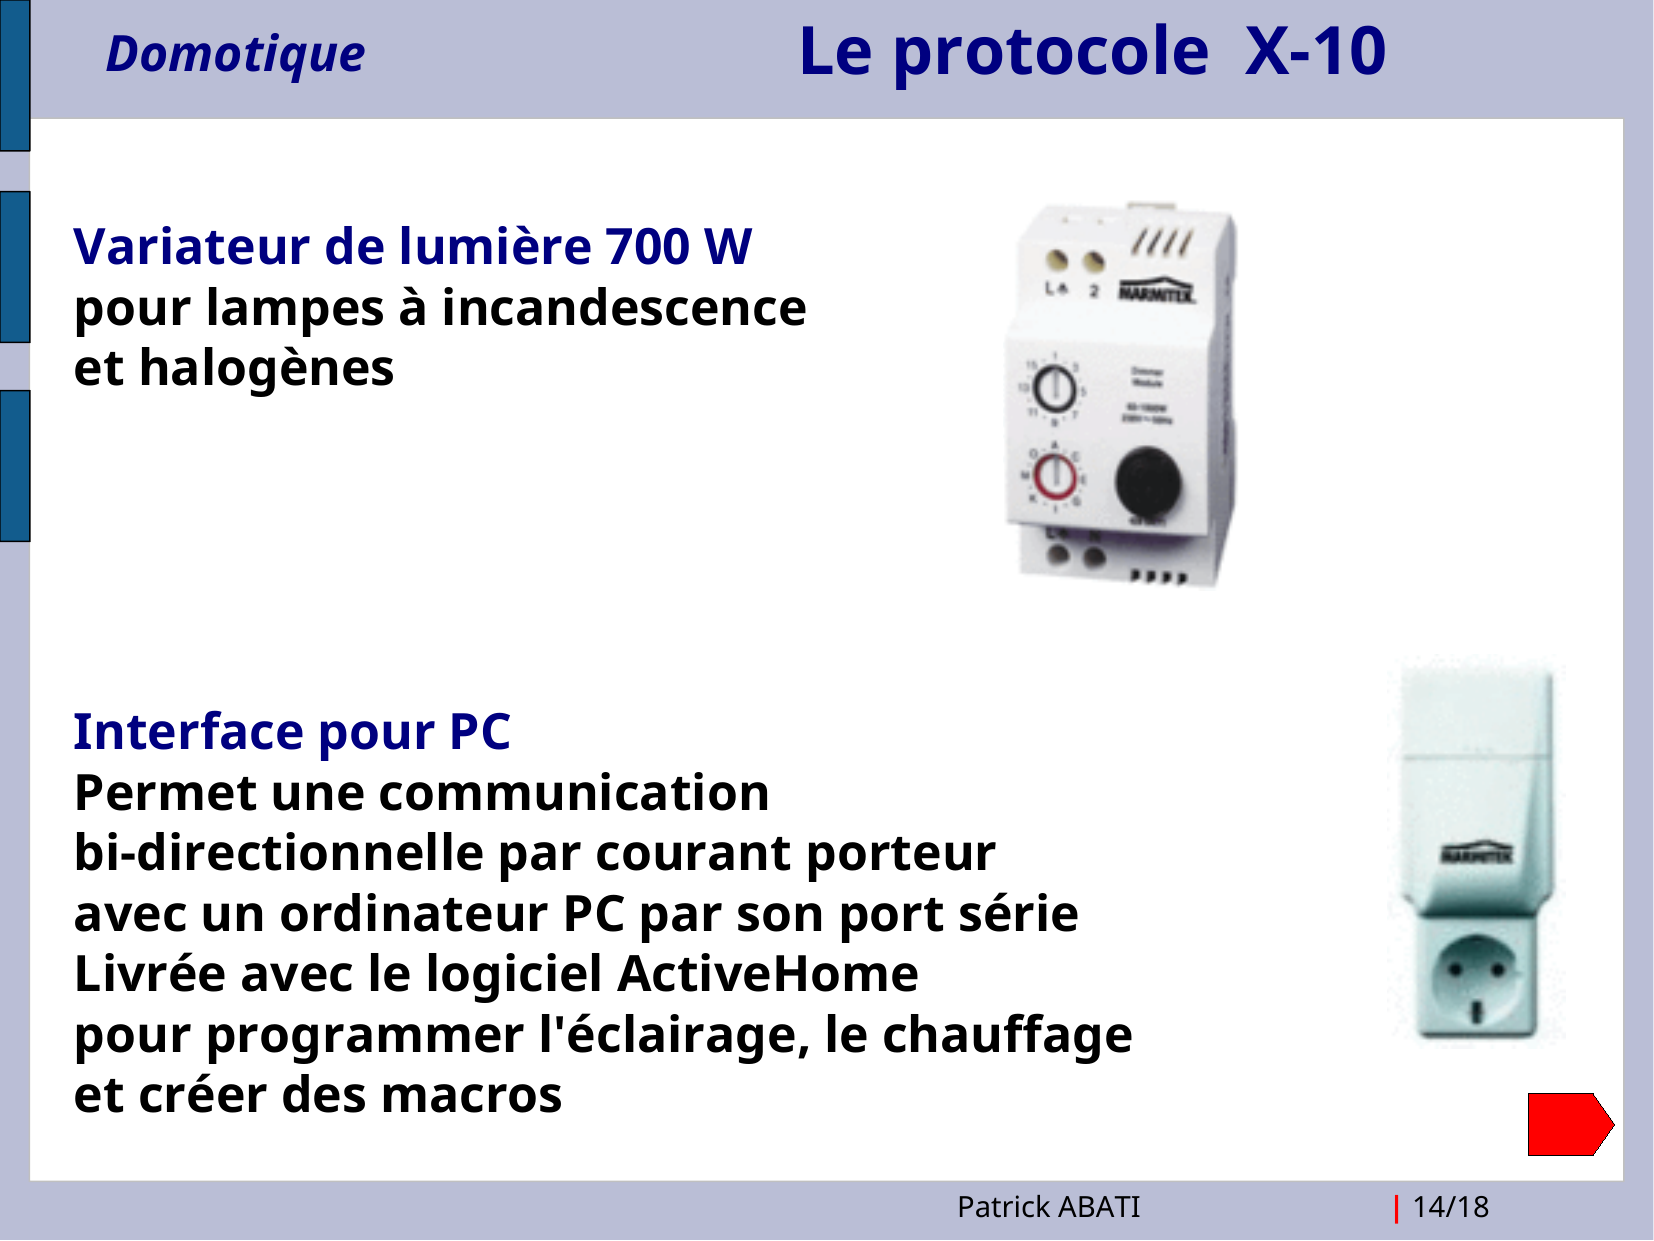

Variateur de lumière 700 W
pour lampes à incandescence
et halogènes
Interface pour PC
Permet une communication
bi-directionnelle par courant porteur
avec un ordinateur PC par son port série
Livrée avec le logiciel ActiveHome
pour programmer l'éclairage, le chauffage
et créer des macros